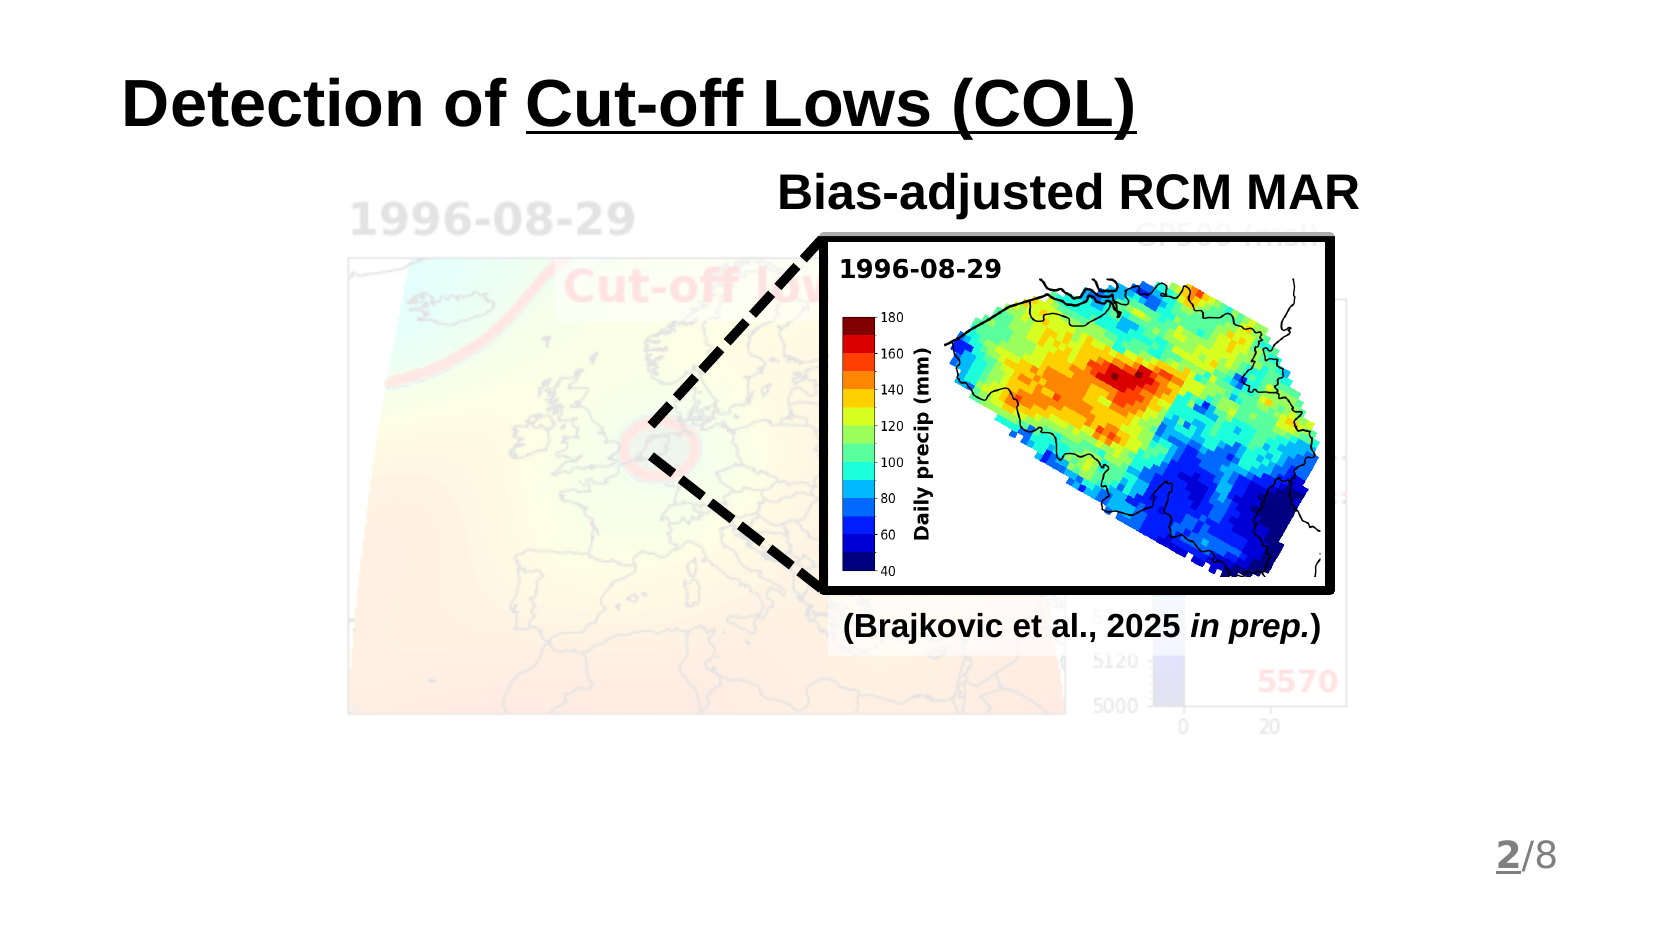

Detection of Cut-off Lows (COL)
Bias-adjusted RCM MAR
(Brajkovic et al., 2025 in prep.)
2/8